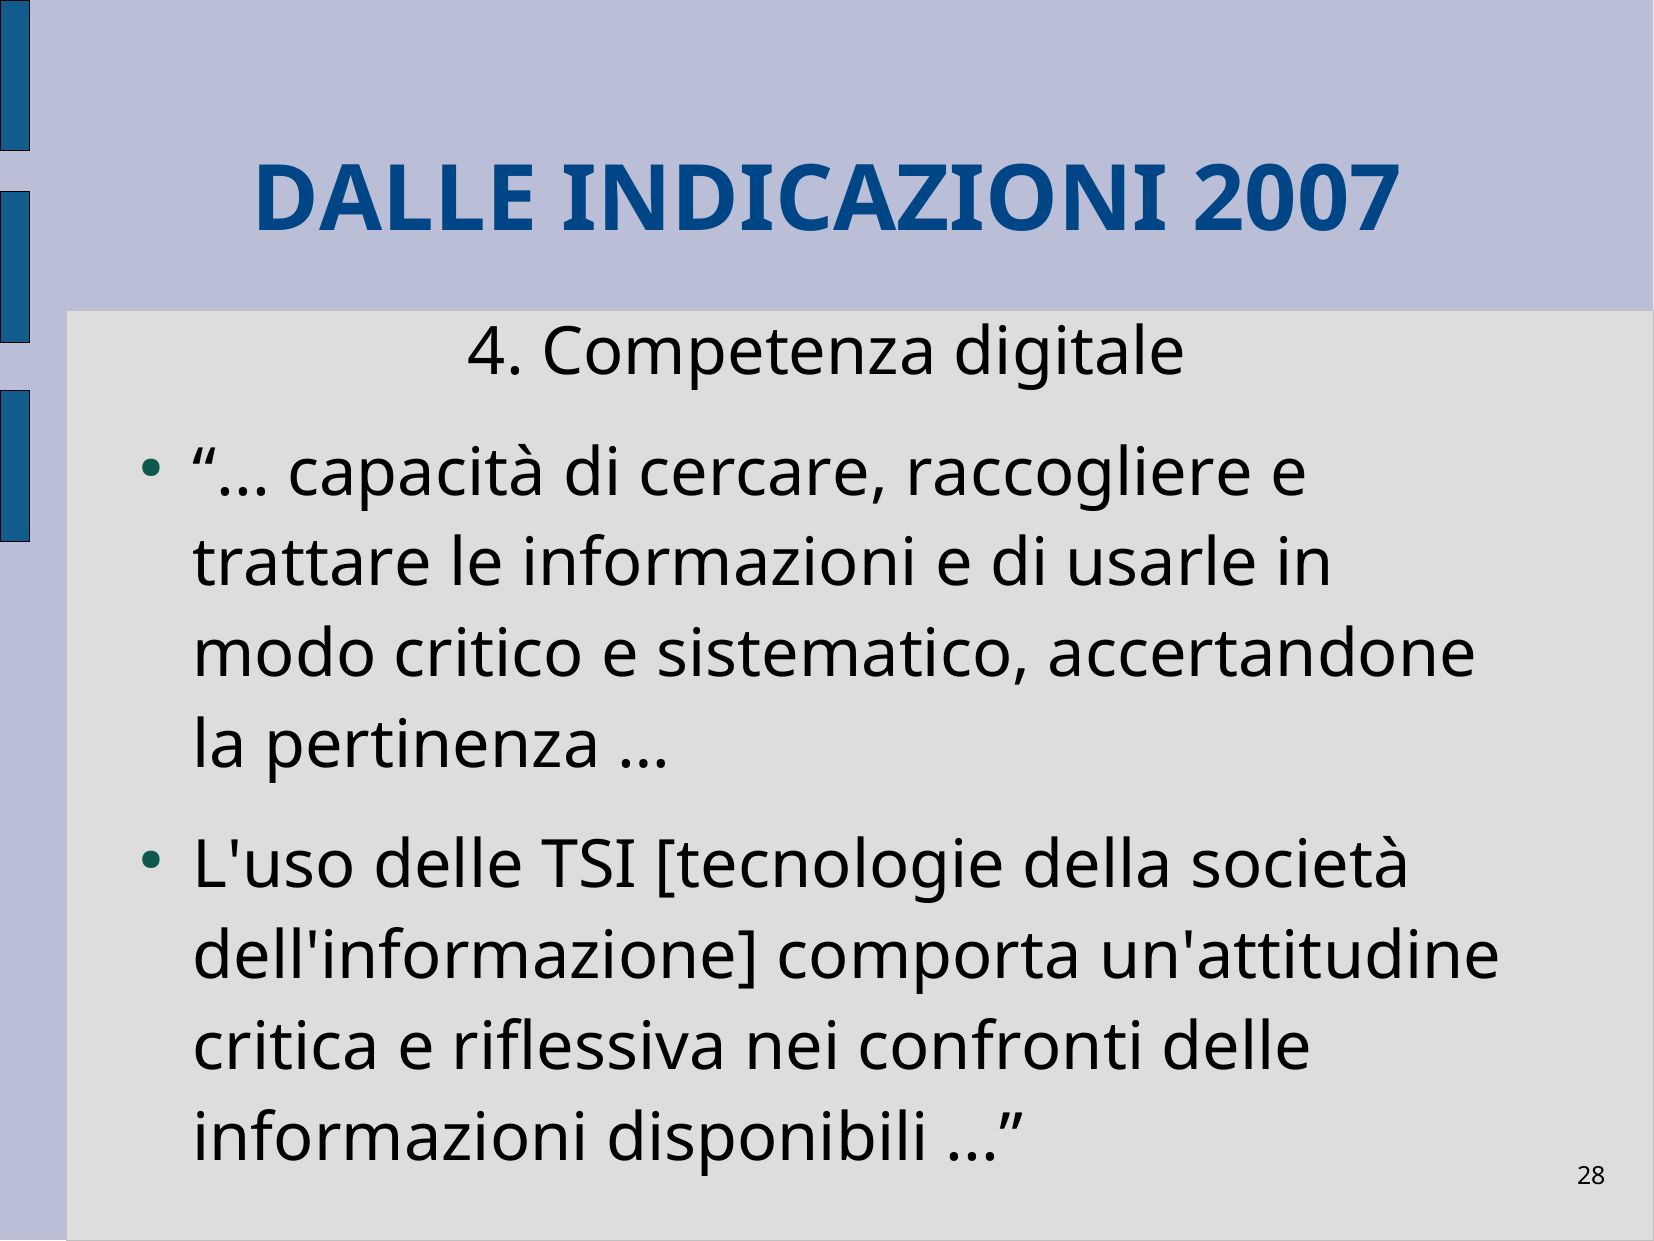

# DALLE INDICAZIONI 2007
4. Competenza digitale
“... capacità di cercare, raccogliere e trattare le informazioni e di usarle in modo critico e sistematico, accertandone la pertinenza …
L'uso delle TSI [tecnologie della società dell'informazione] comporta un'attitudine critica e riflessiva nei confronti delle informazioni disponibili ...”